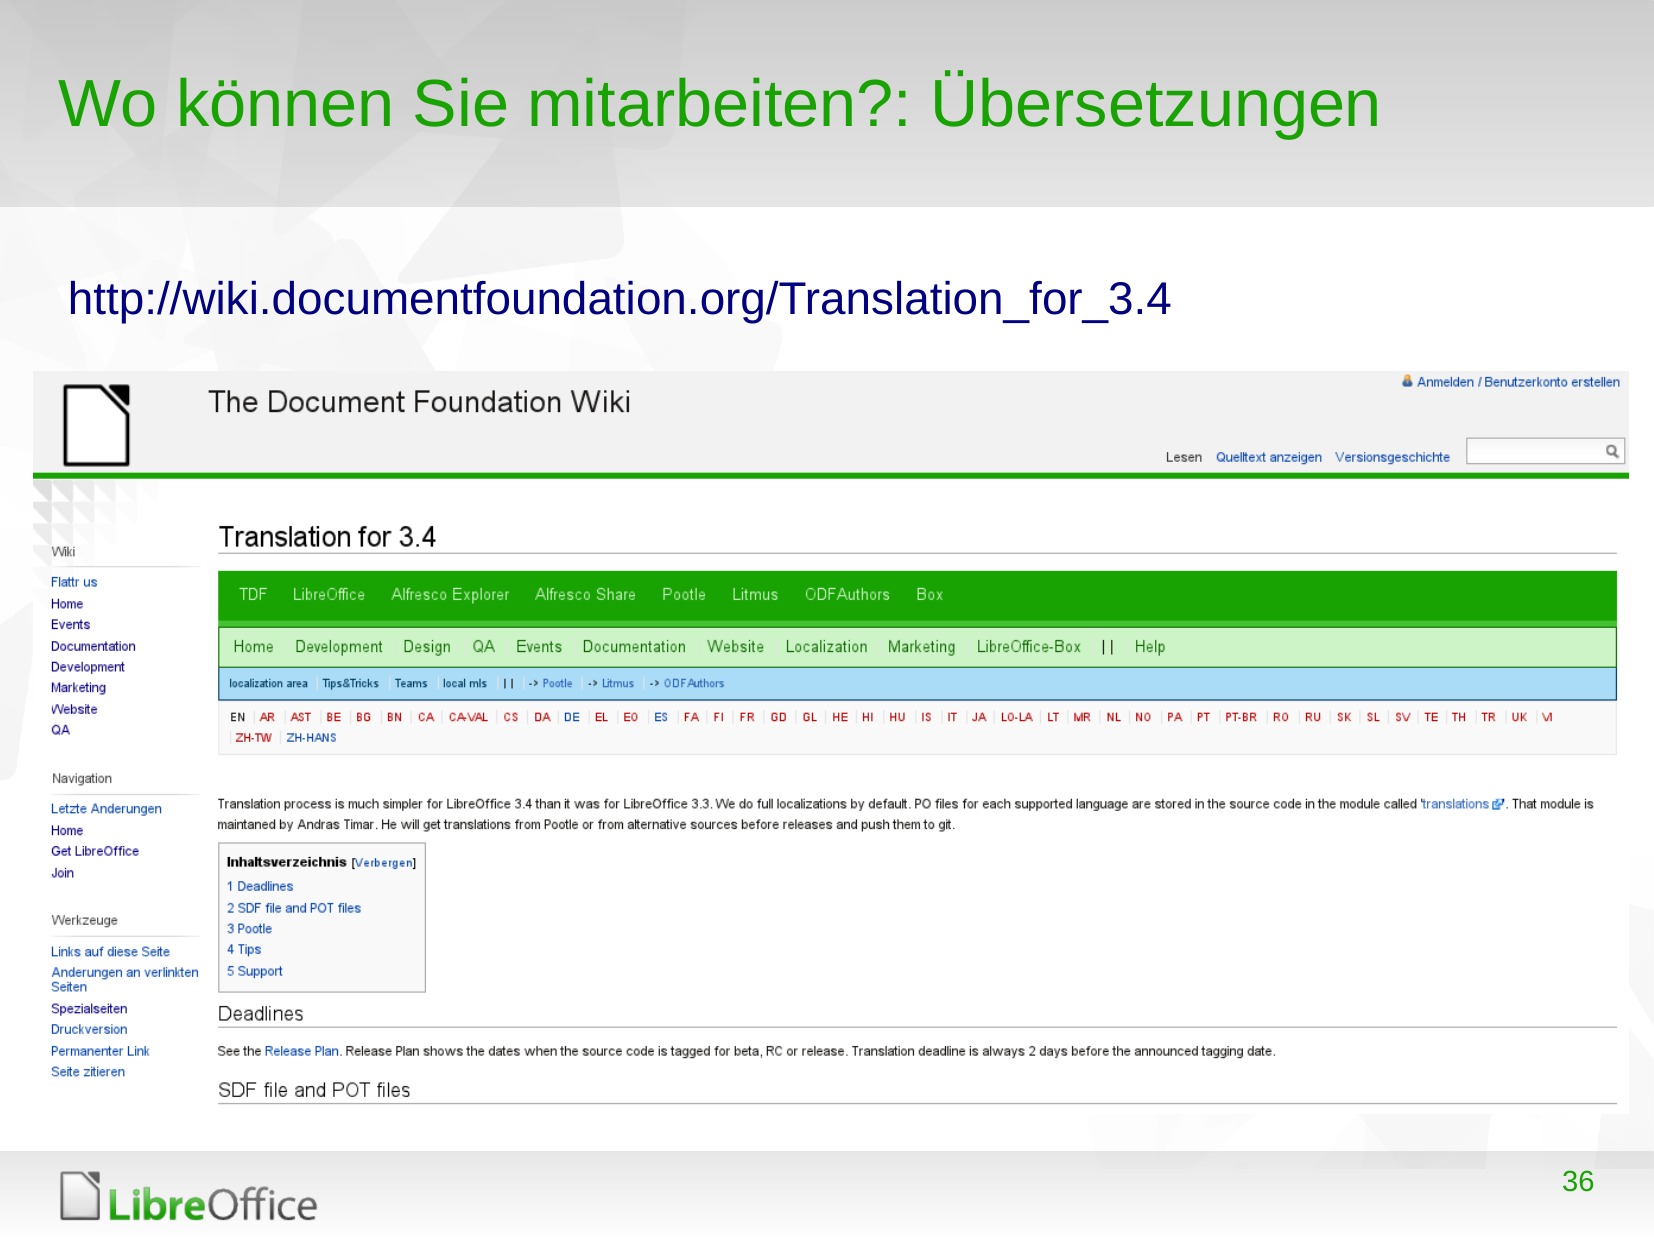

# Wo können Sie mitarbeiten?: Übersetzungen
http://wiki.documentfoundation.org/Translation_for_3.4
36